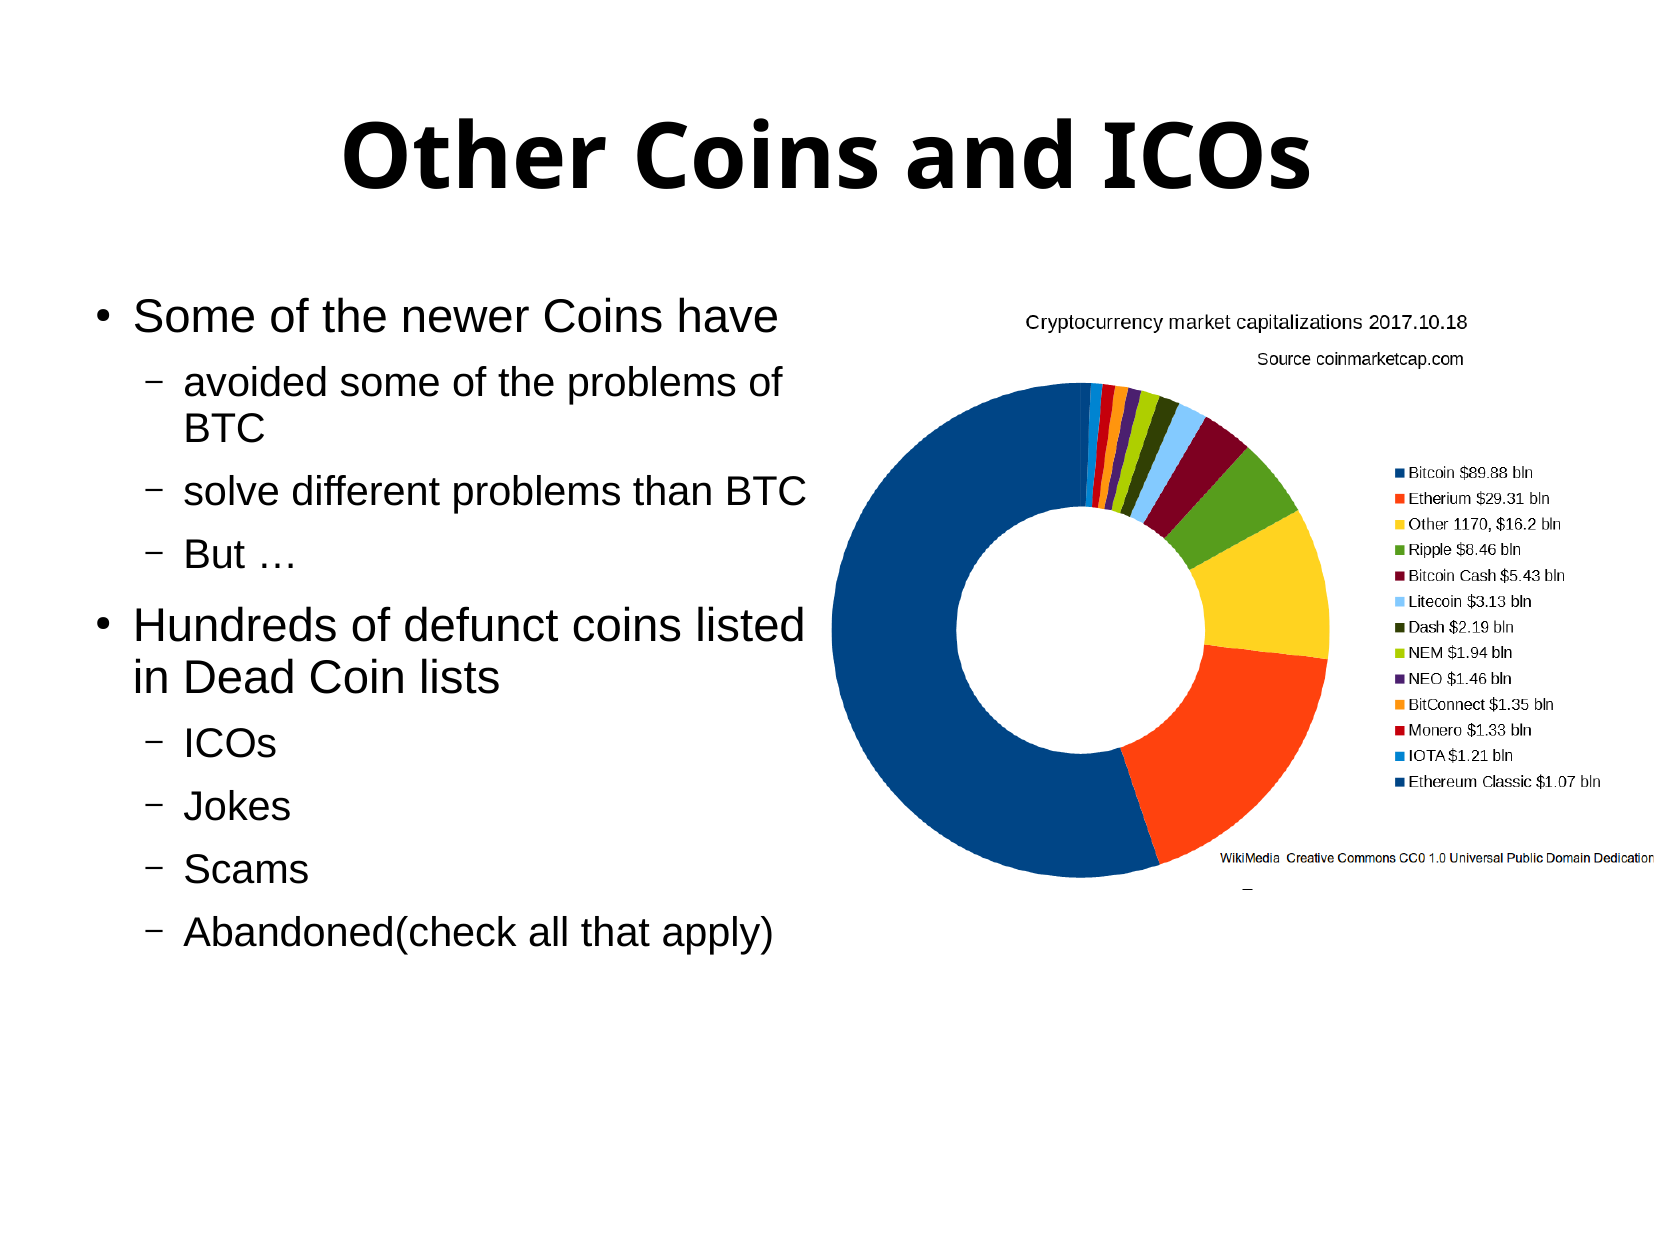

# Other Coins and ICOs
Some of the newer Coins have
avoided some of the problems of BTC
solve different problems than BTC
But …
Hundreds of defunct coins listed in Dead Coin lists
ICOs
Jokes
Scams
Abandoned(check all that apply)